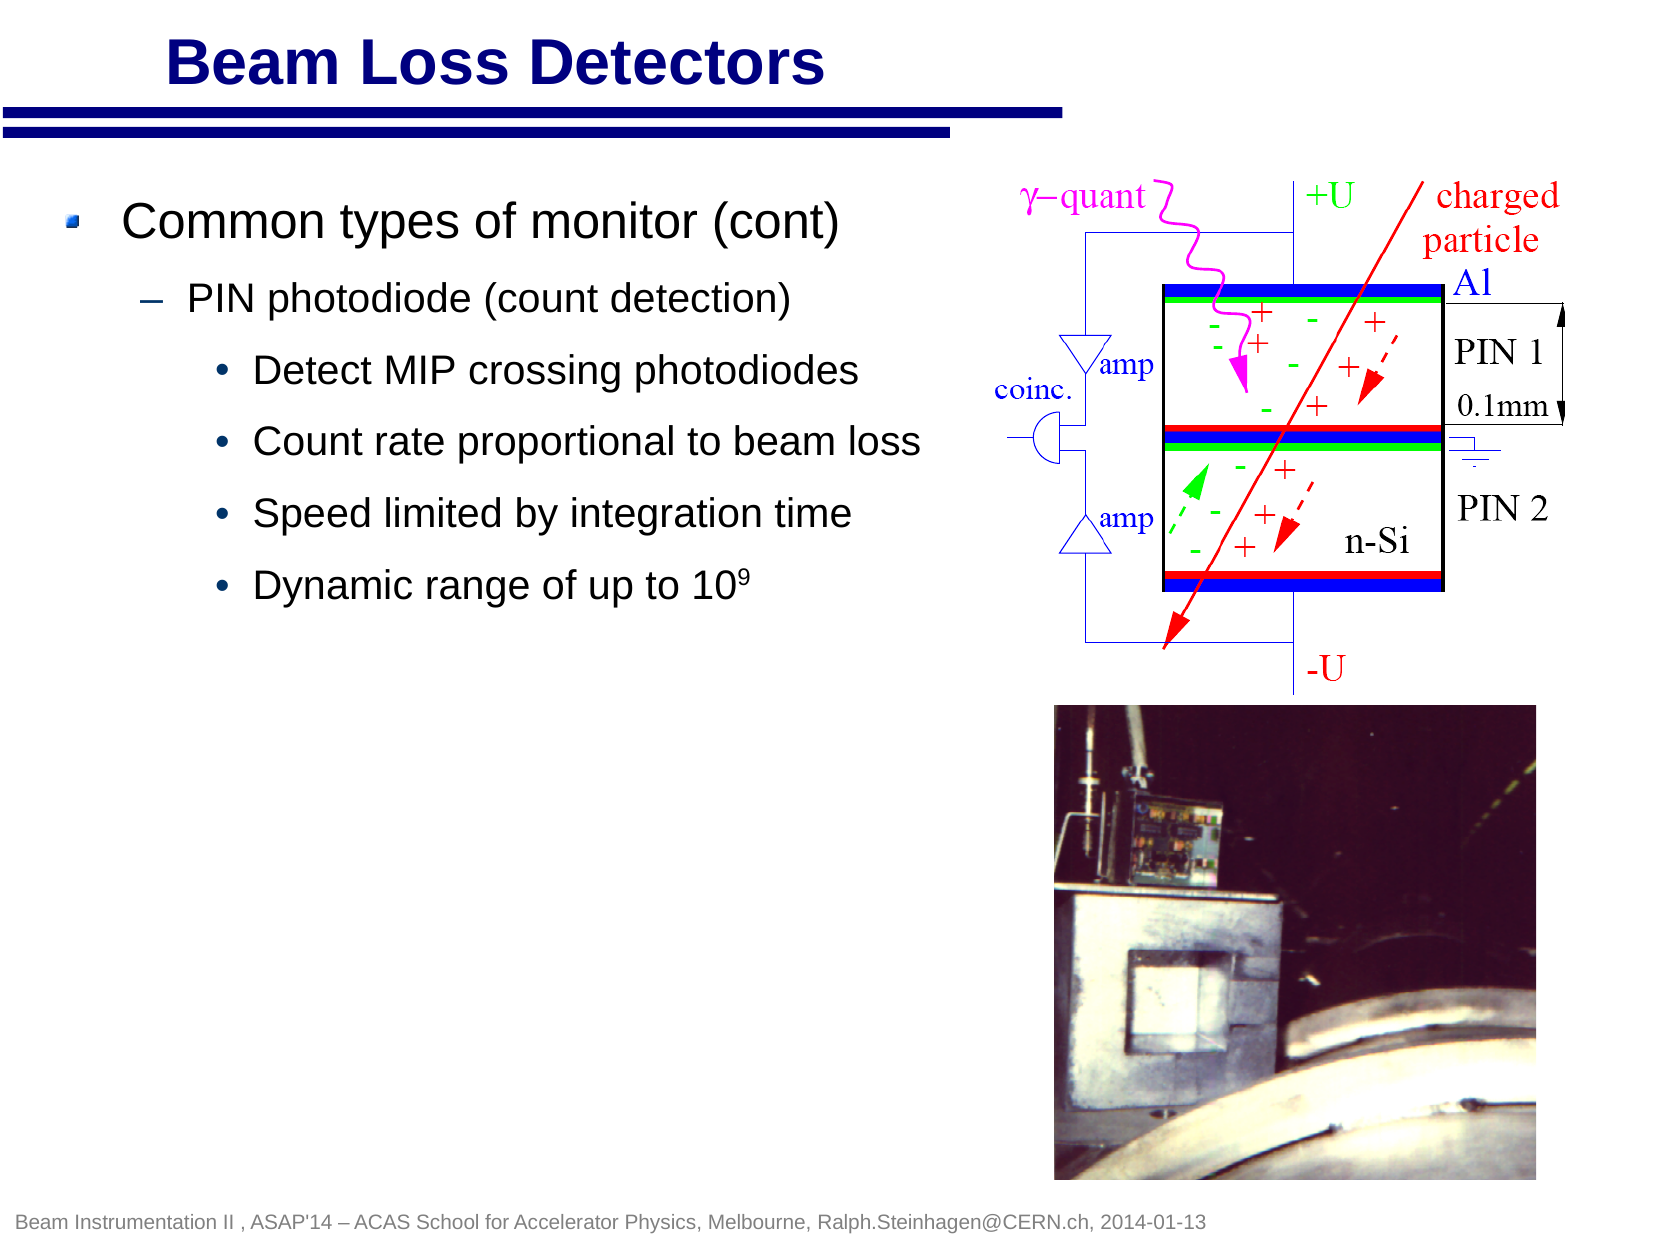

# Beam Loss Detectors
Common types of monitor (cont)
PIN photodiode (count detection)
Detect MIP crossing photodiodes
Count rate proportional to beam loss
Speed limited by integration time
Dynamic range of up to 109